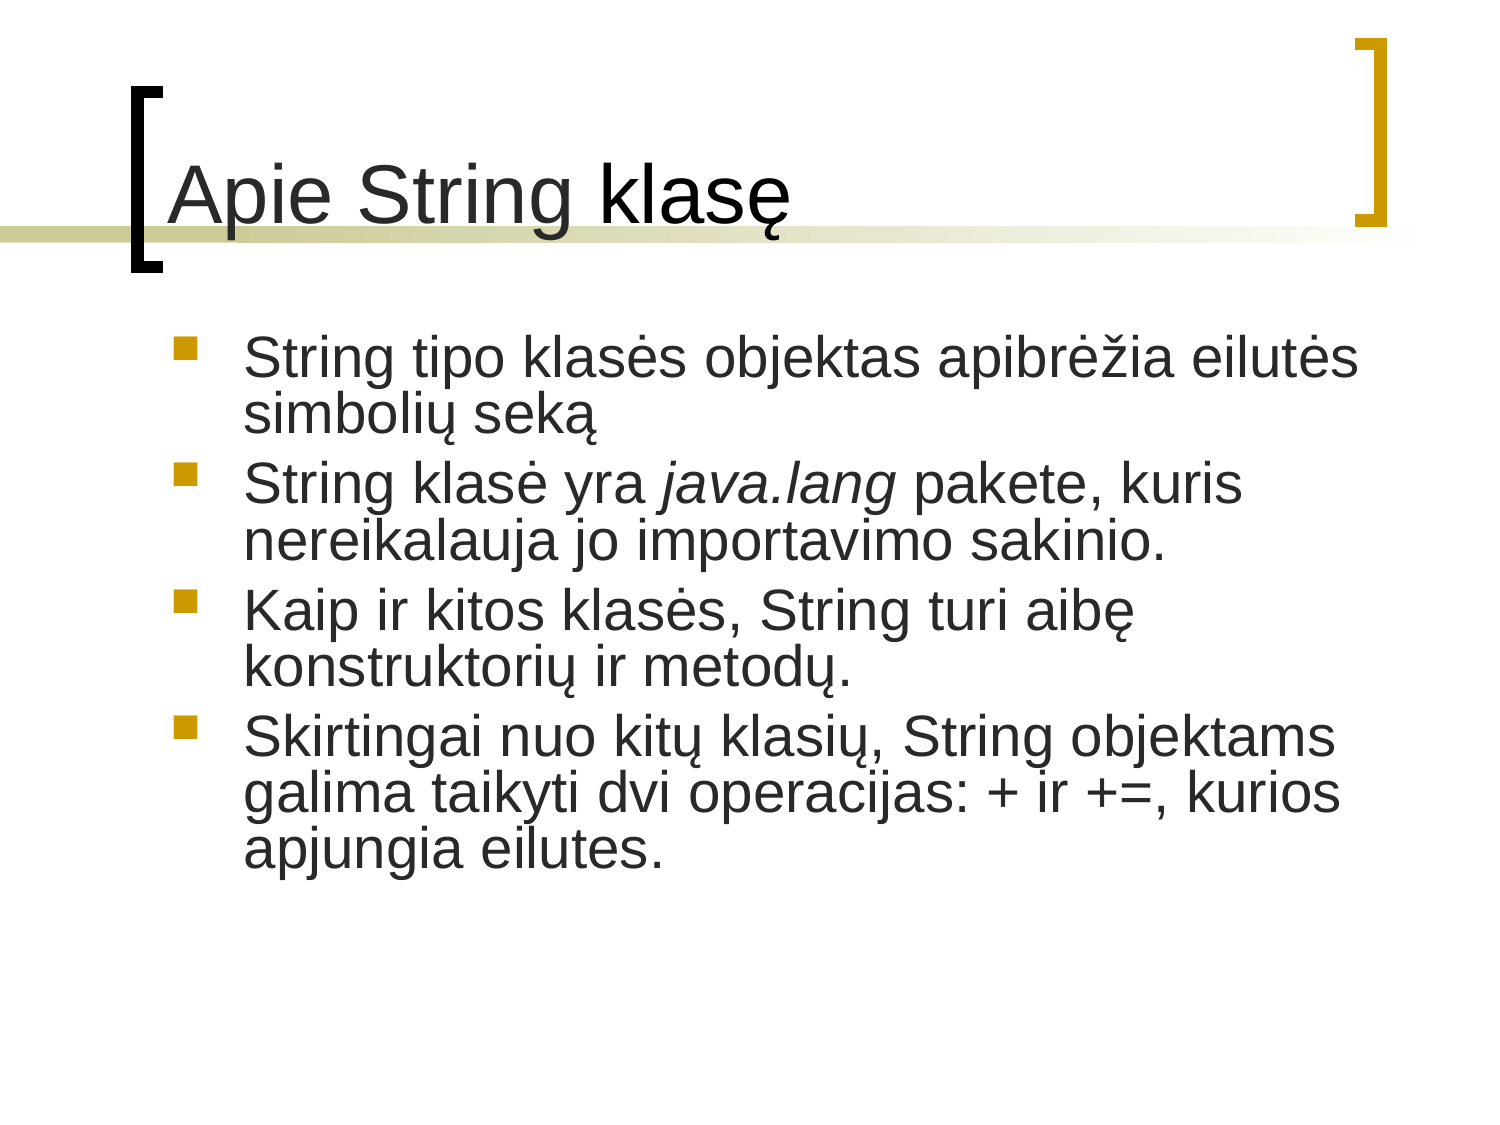

# Apie String klasę
String tipo klasės objektas apibrėžia eilutės simbolių seką
String klasė yra java.lang pakete, kuris nereikalauja jo importavimo sakinio.
Kaip ir kitos klasės, String turi aibę konstruktorių ir metodų.
Skirtingai nuo kitų klasių, String objektams galima taikyti dvi operacijas: + ir +=, kurios apjungia eilutes.